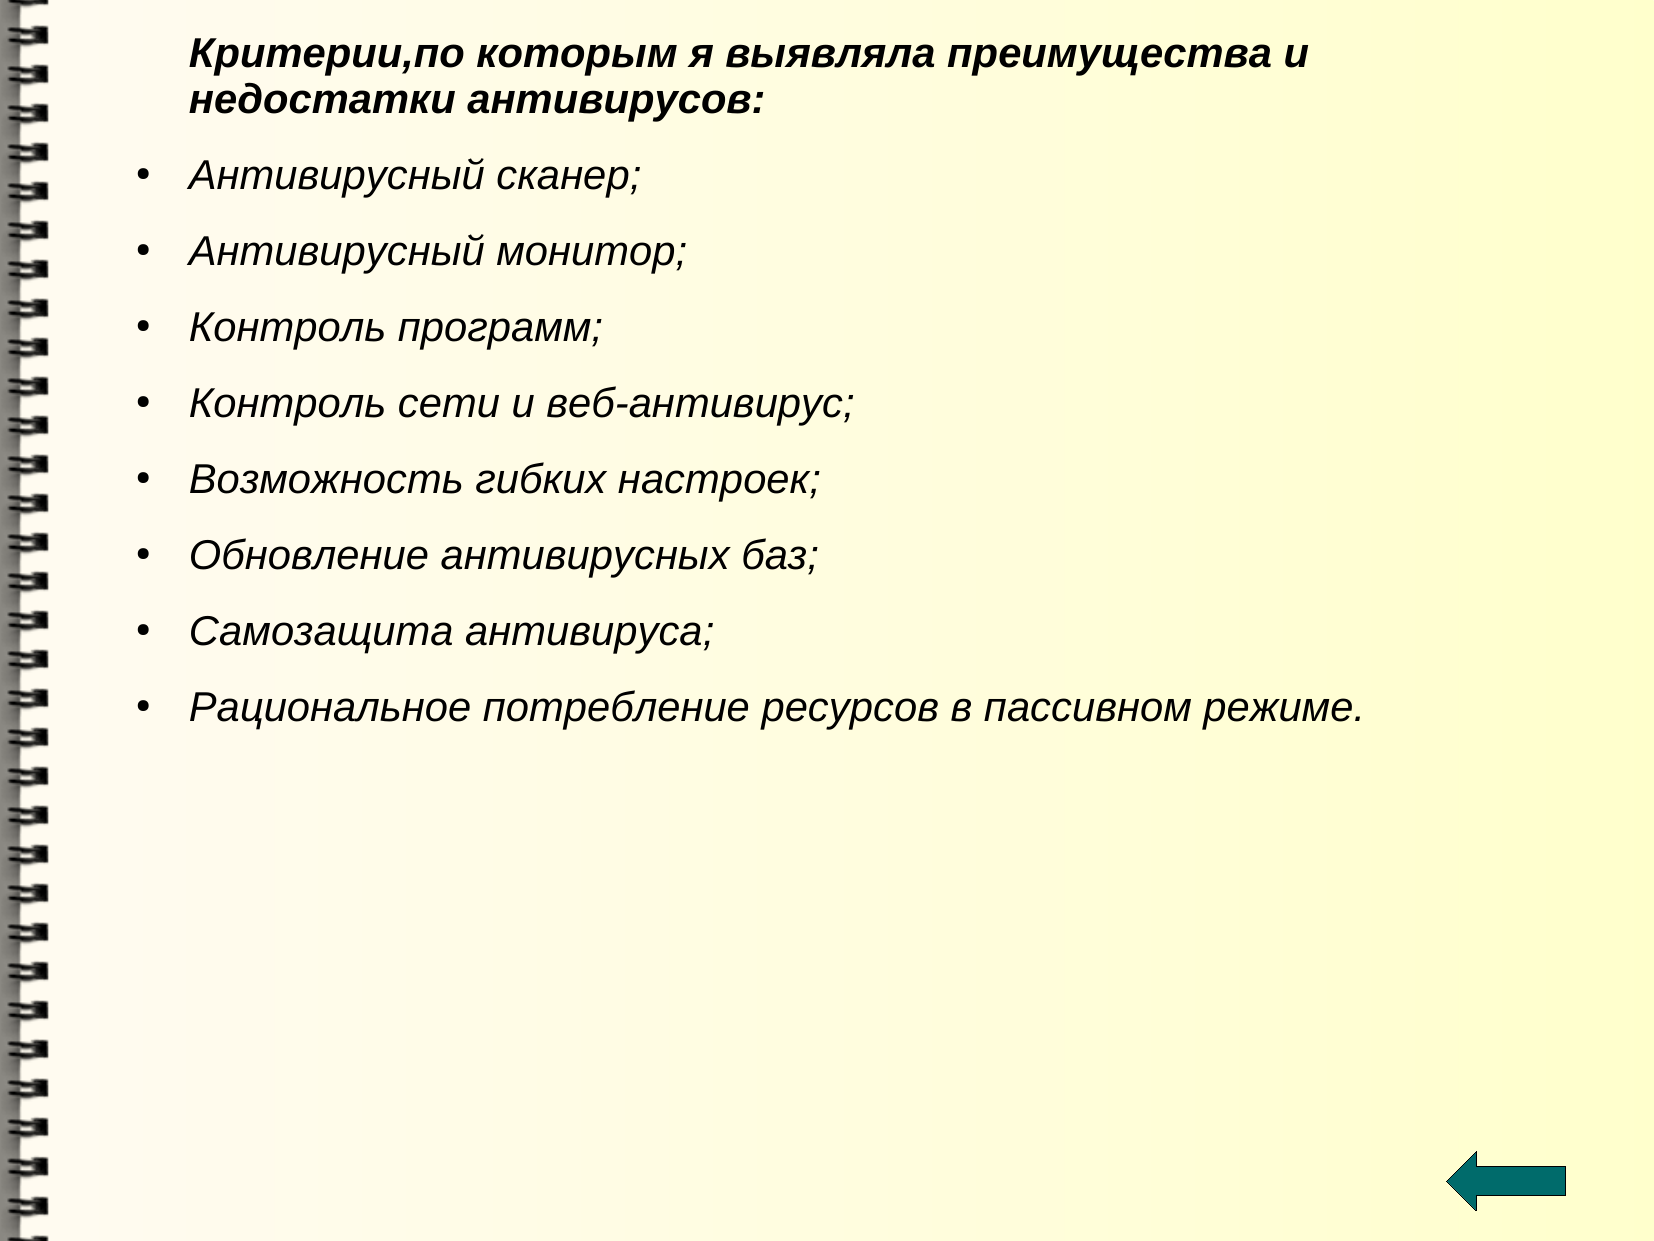

# Критерии,по которым я выявляла преимущества и недостатки антивирусов:
Антивирусный сканер;
Антивирусный монитор;
Контроль программ;
Контроль сети и веб-антивирус;
Возможность гибких настроек;
Обновление антивирусных баз;
Самозащита антивируса;
Рациональное потребление ресурсов в пассивном режиме.